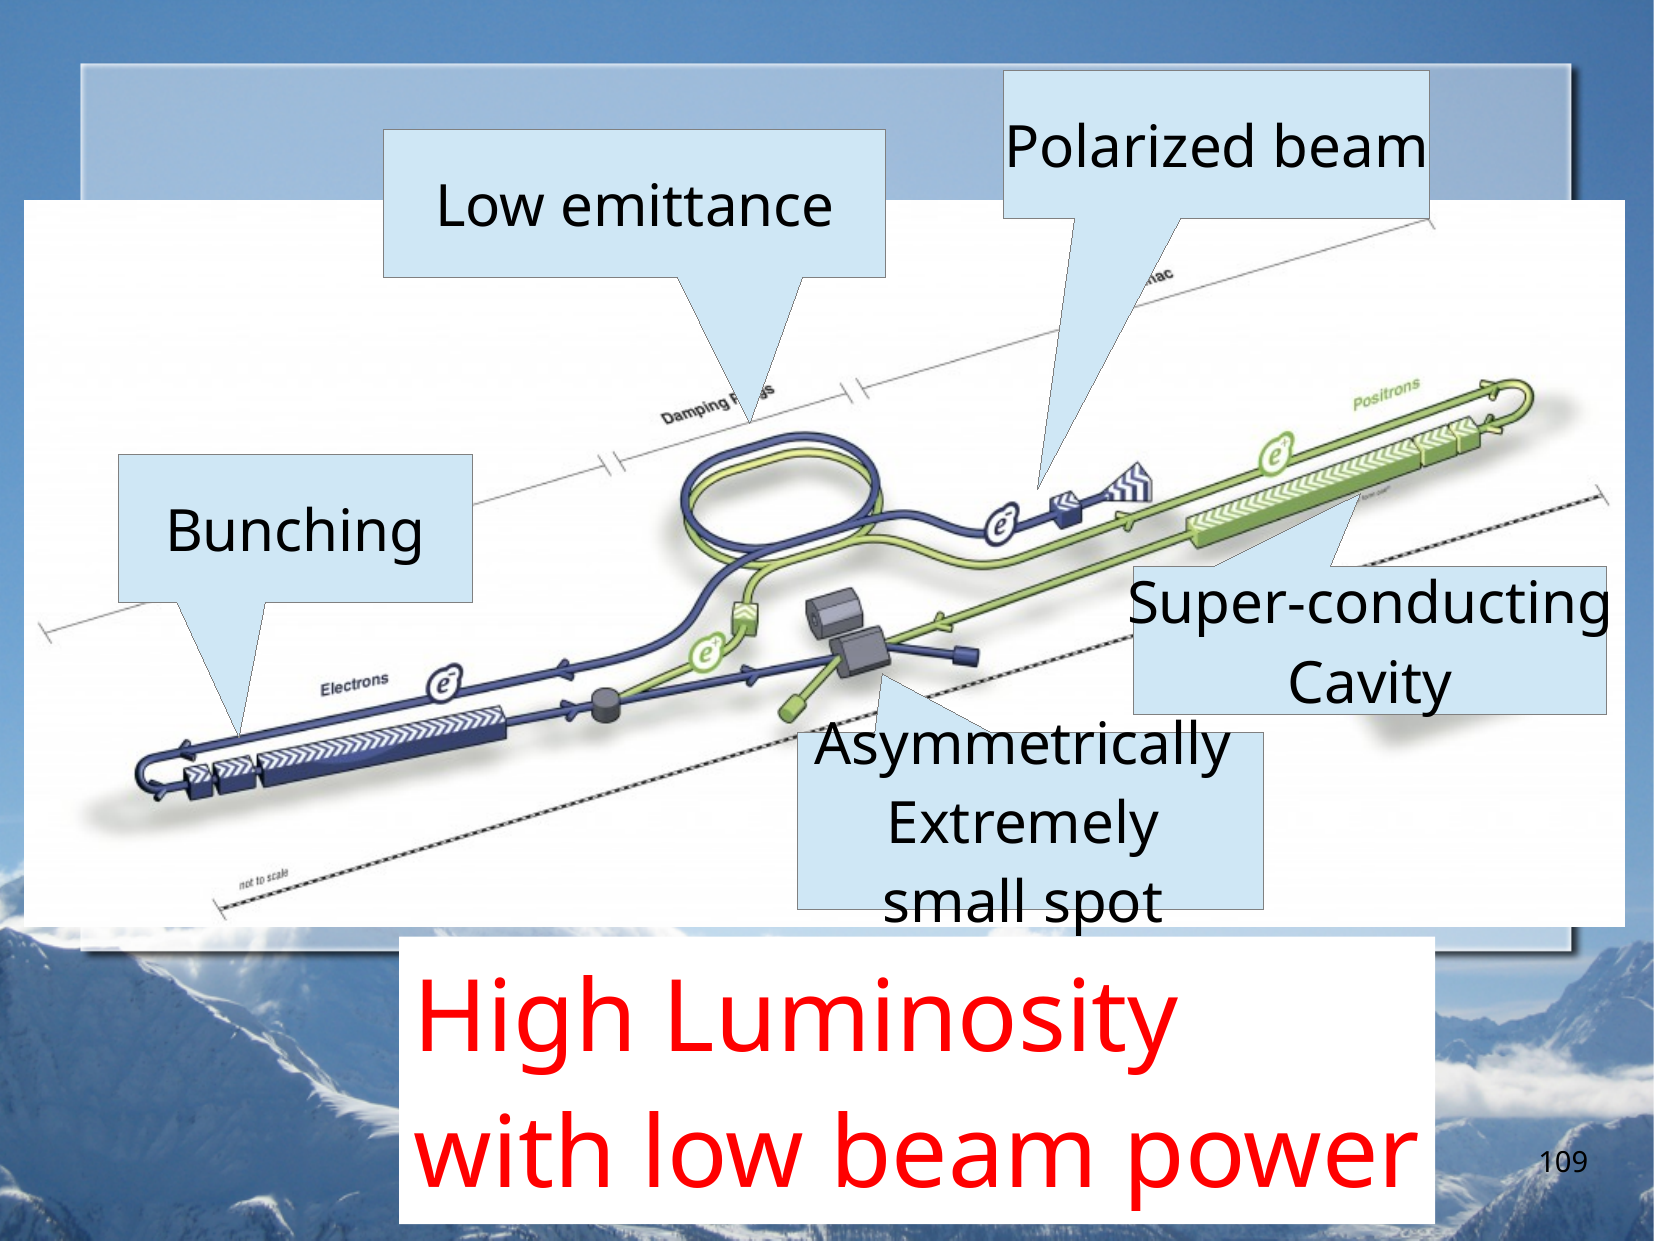

Polarized beam
Low emittance
Bunching
Super-conducting
Cavity
Asymmetrically
Extremely
small spot
High Luminosity
with low beam power
109